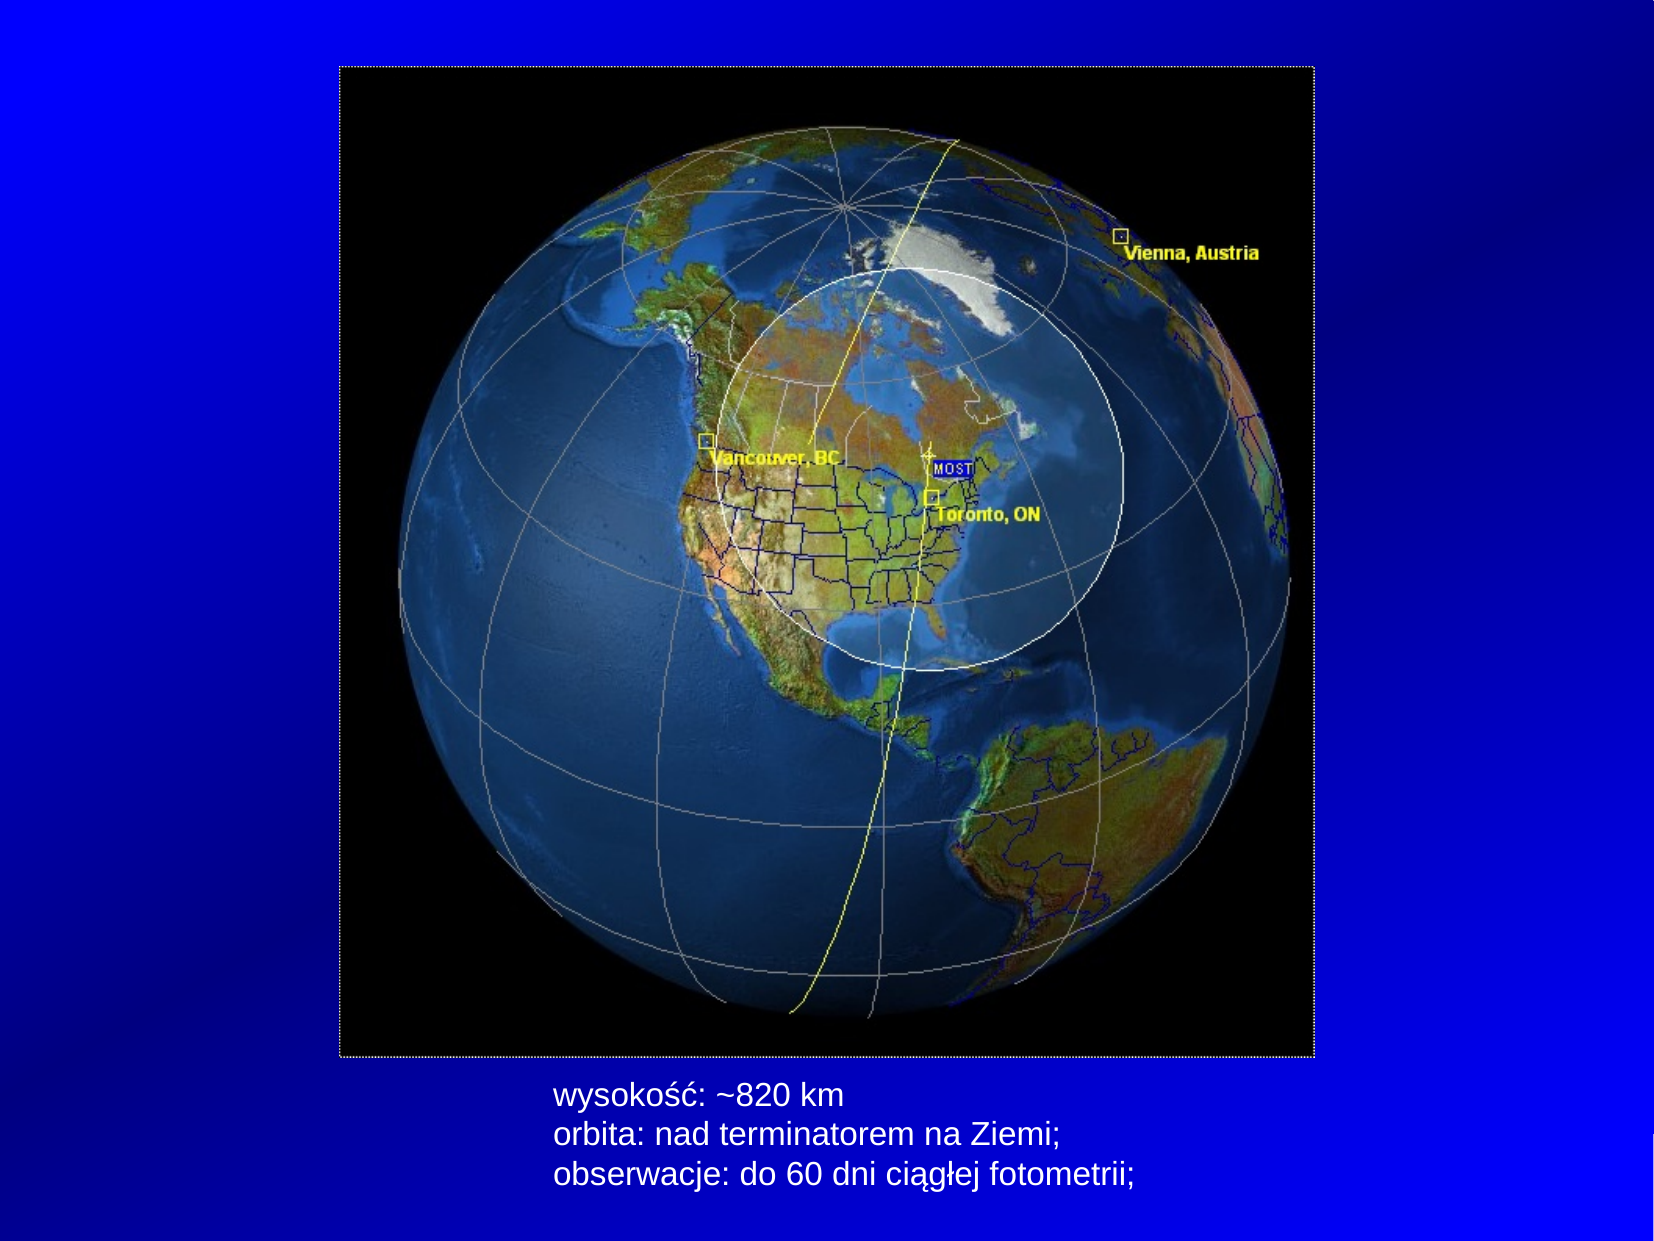

wysokość: ~820 km
orbita: nad terminatorem na Ziemi;
obserwacje: do 60 dni ciągłej fotometrii;